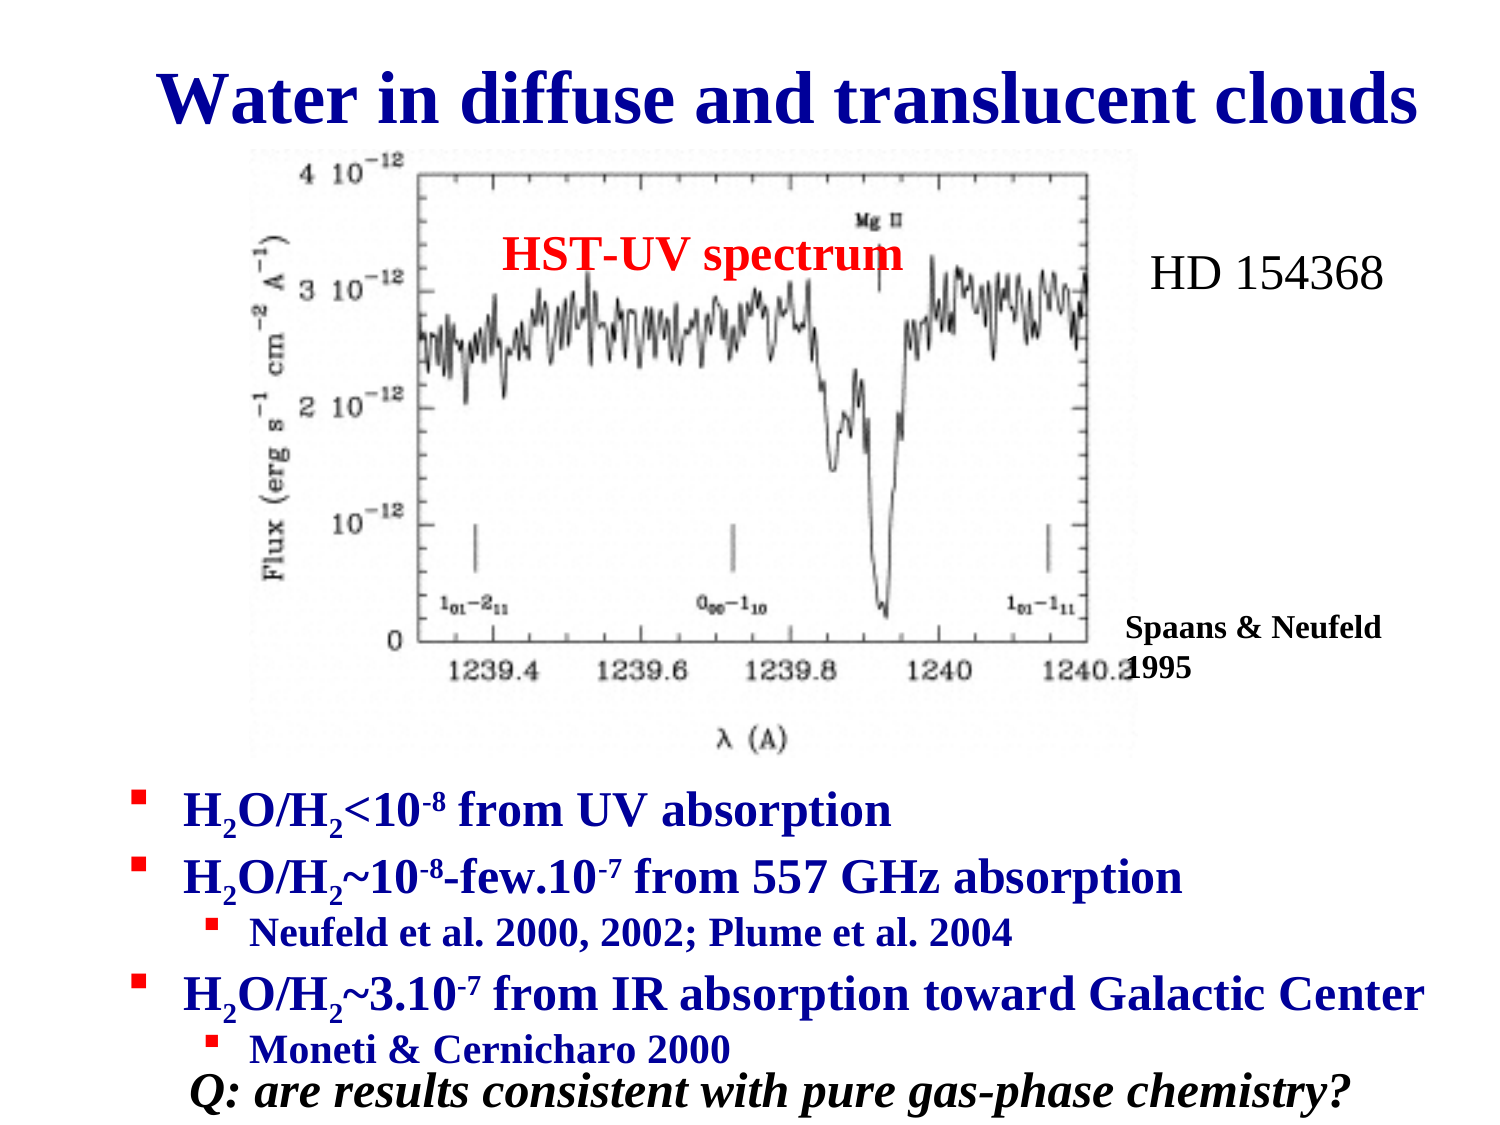

# Water in diffuse and translucent clouds
HST-UV spectrum
HD 154368
Spaans & Neufeld
1995
H2O/H2<10-8 from UV absorption
H2O/H2~10-8-few.10-7 from 557 GHz absorption
Neufeld et al. 2000, 2002; Plume et al. 2004
H2O/H2~3.10-7 from IR absorption toward Galactic Center
Moneti & Cernicharo 2000
Q: are results consistent with pure gas-phase chemistry?